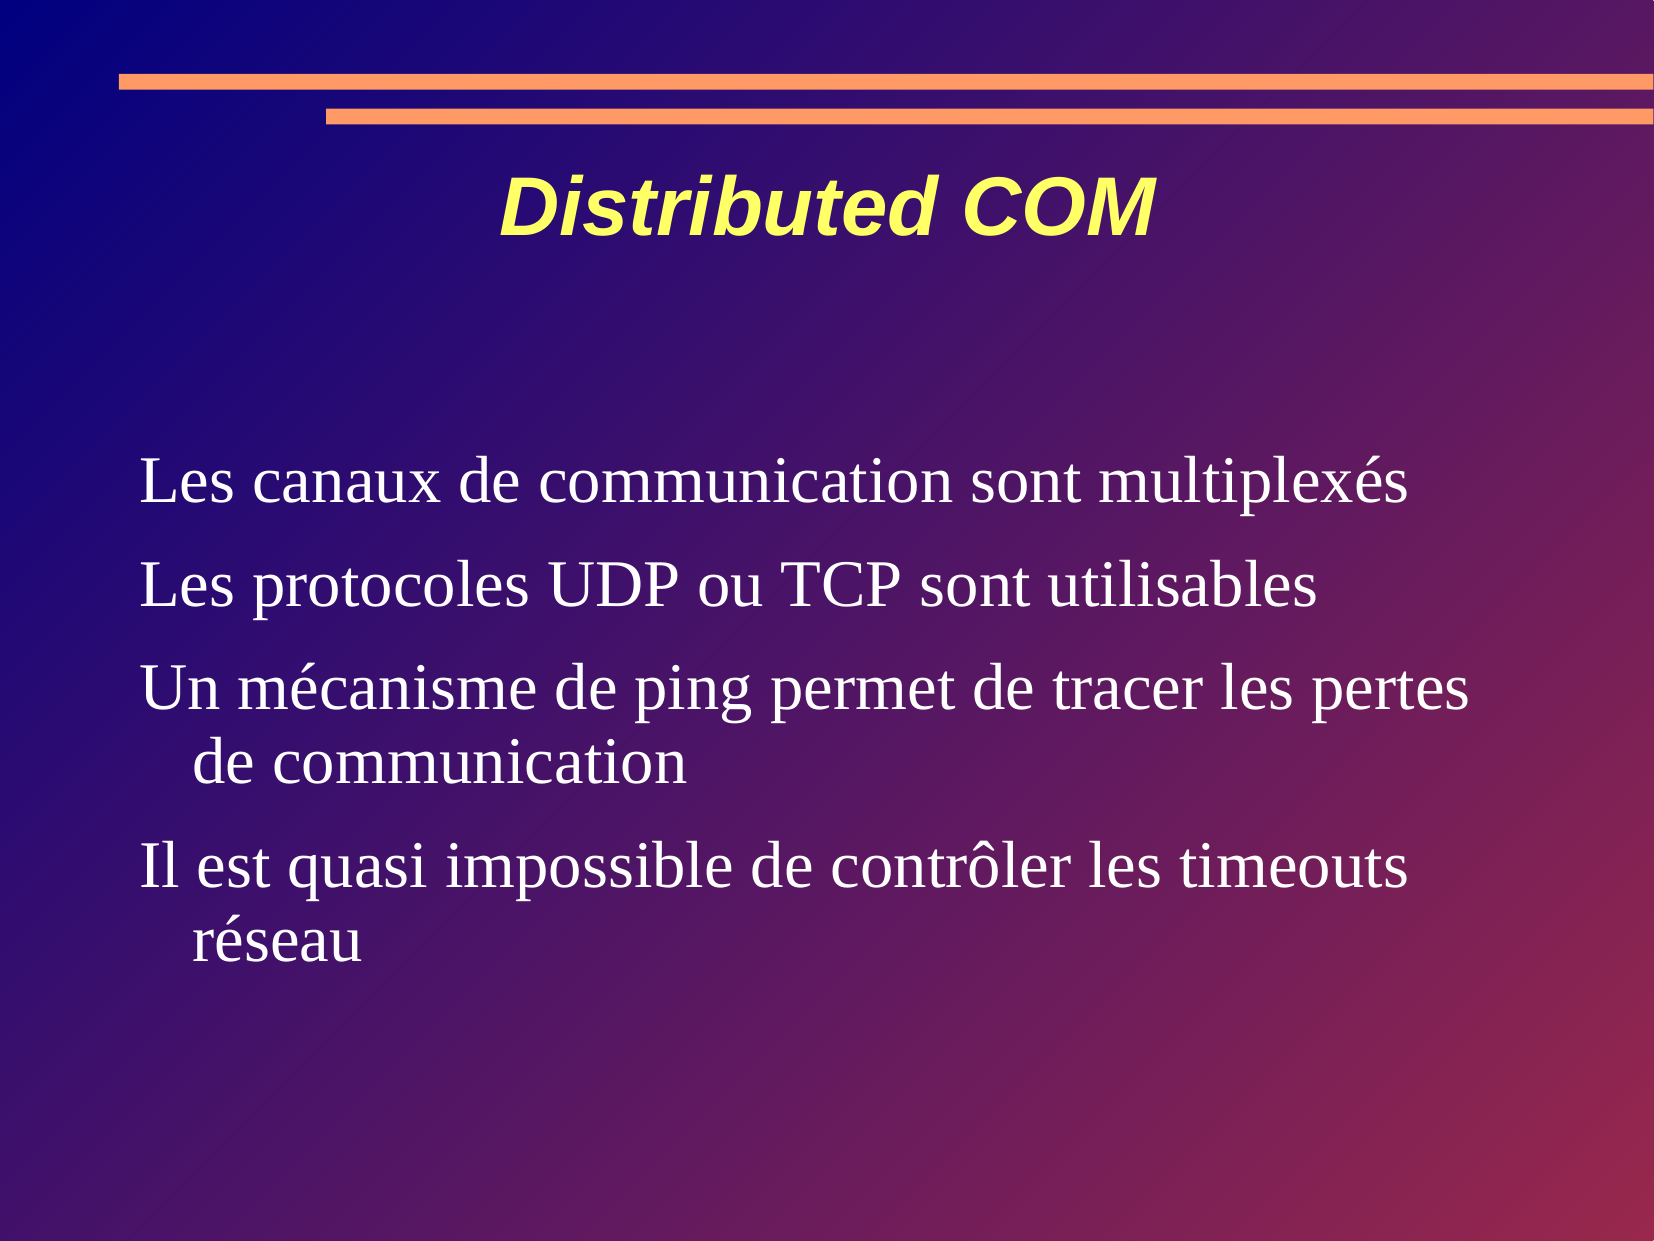

# Distributed COM
Les canaux de communication sont multiplexés
Les protocoles UDP ou TCP sont utilisables
Un mécanisme de ping permet de tracer les pertes de communication
Il est quasi impossible de contrôler les timeouts réseau